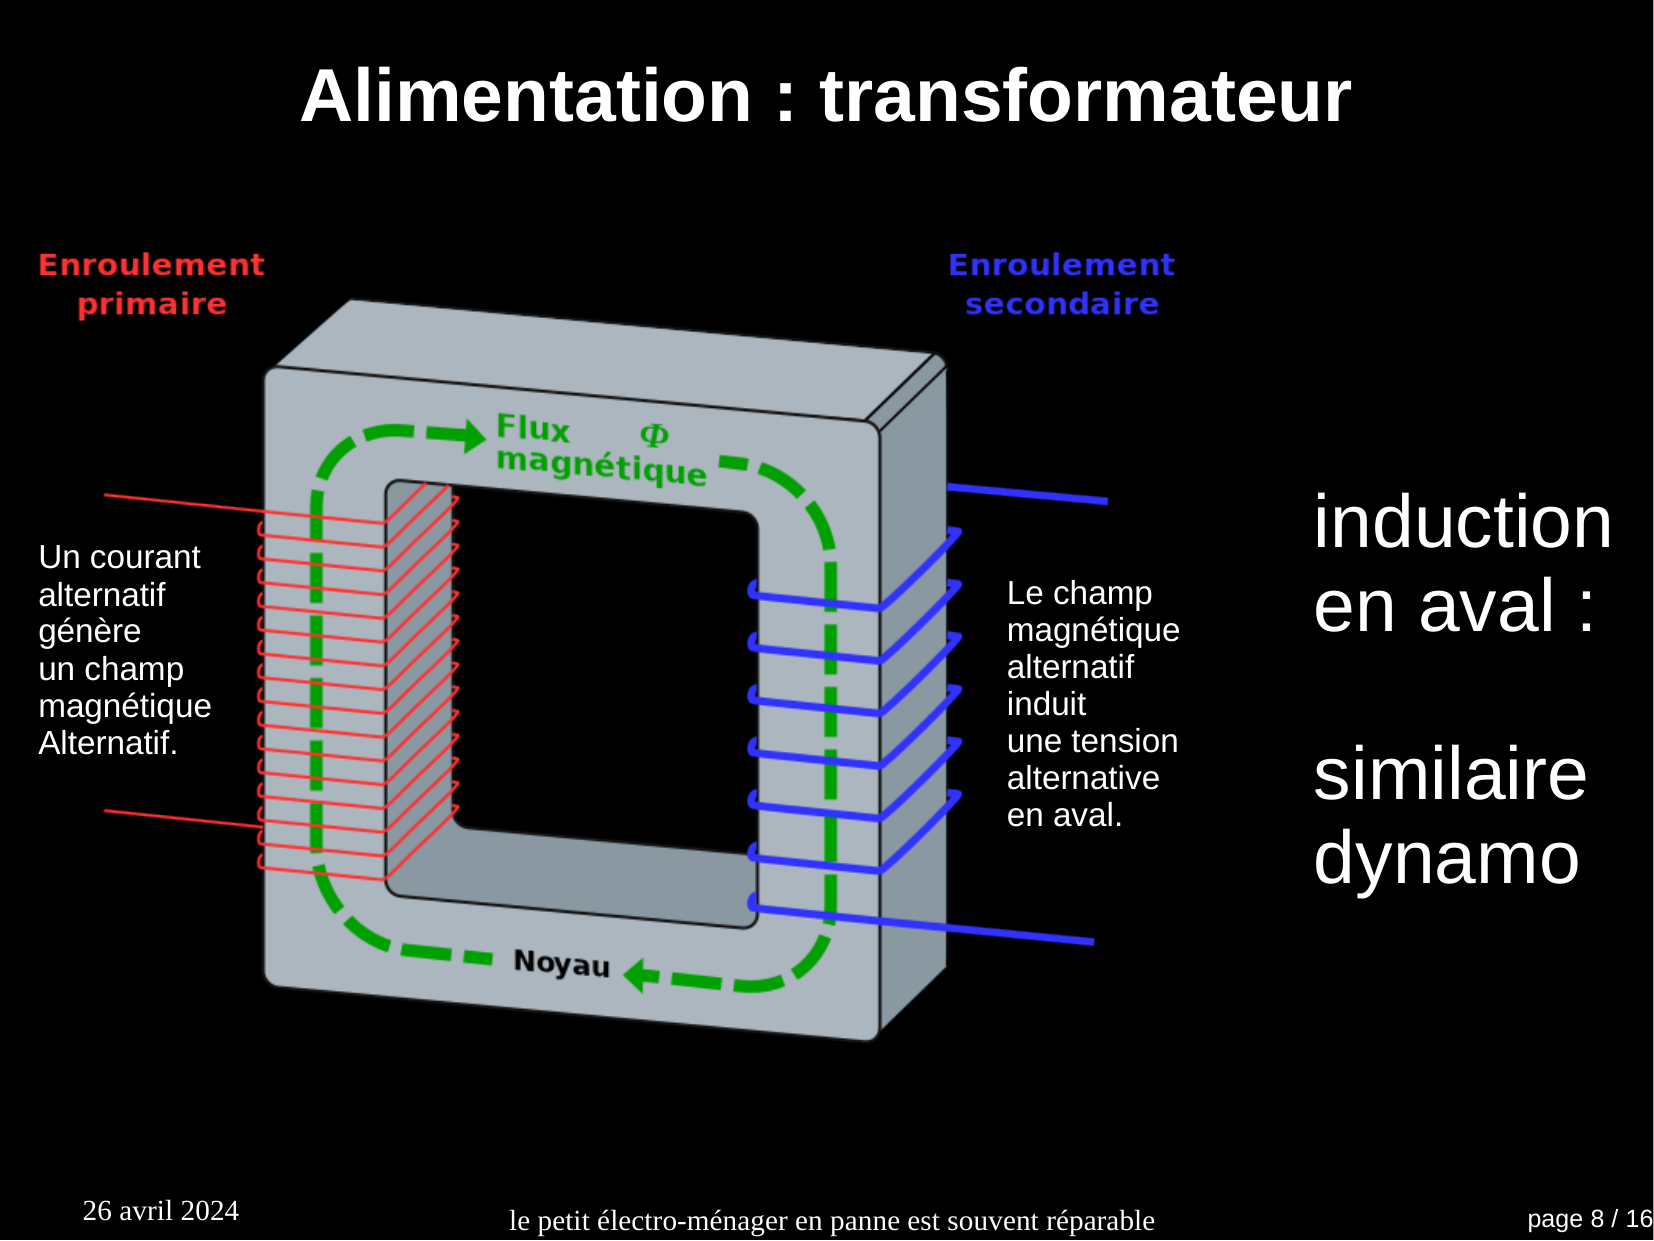

# Alimentation : transformateur
induction
en aval :
similaire
dynamo
Un courant
alternatif
génère
un champ
magnétique
Alternatif.
Le champ
magnétique
alternatif
induit
une tension
alternative
en aval.